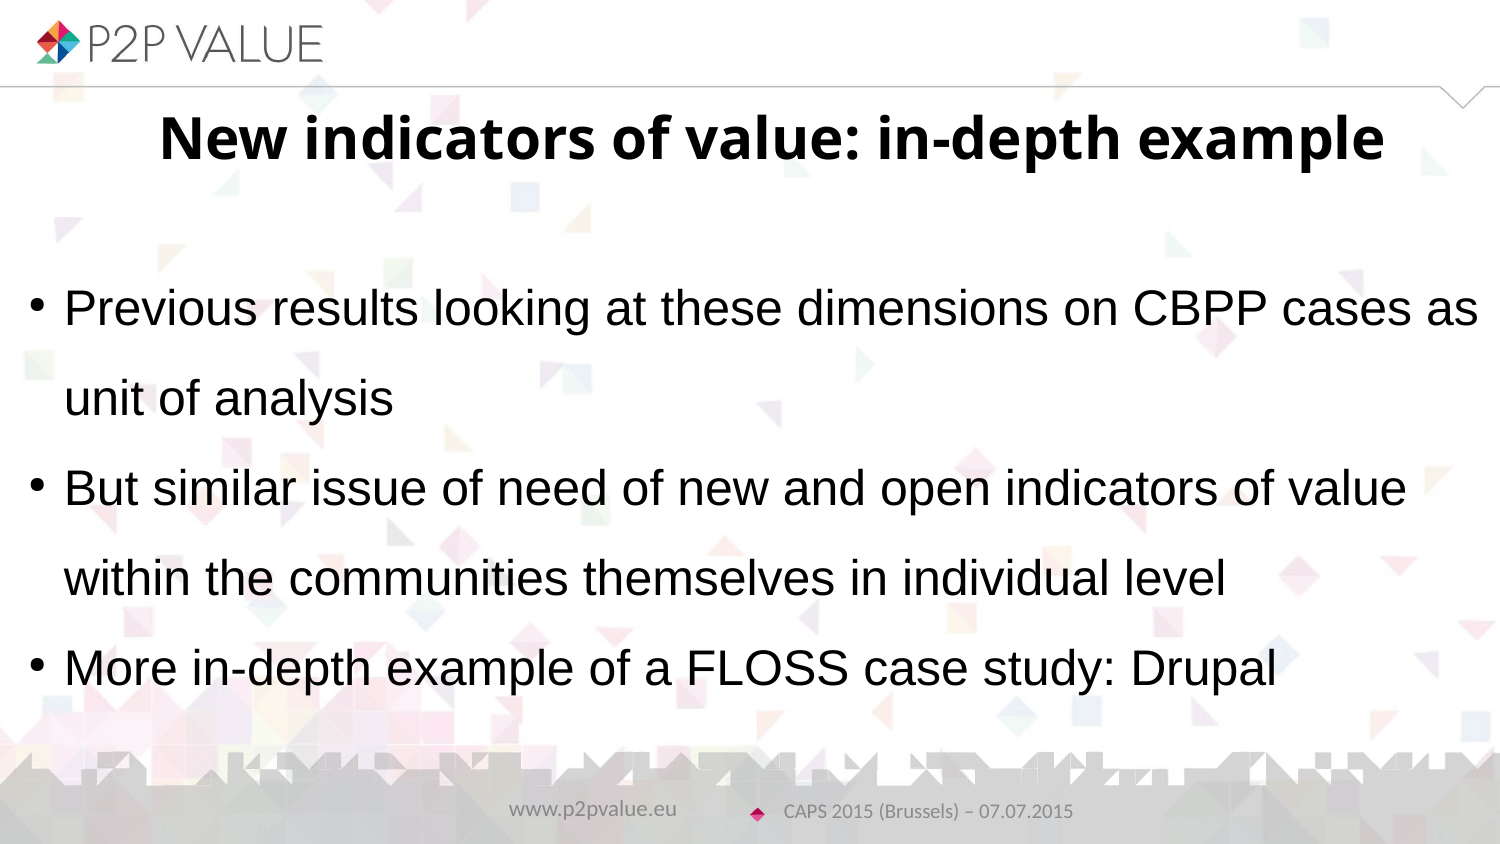

# New indicators of value: in-depth example
Previous results looking at these dimensions on CBPP cases as unit of analysis
But similar issue of need of new and open indicators of value within the communities themselves in individual level
More in-depth example of a FLOSS case study: Drupal
www.p2pvalue.eu
CAPS 2015 (Brussels) – 07.07.2015